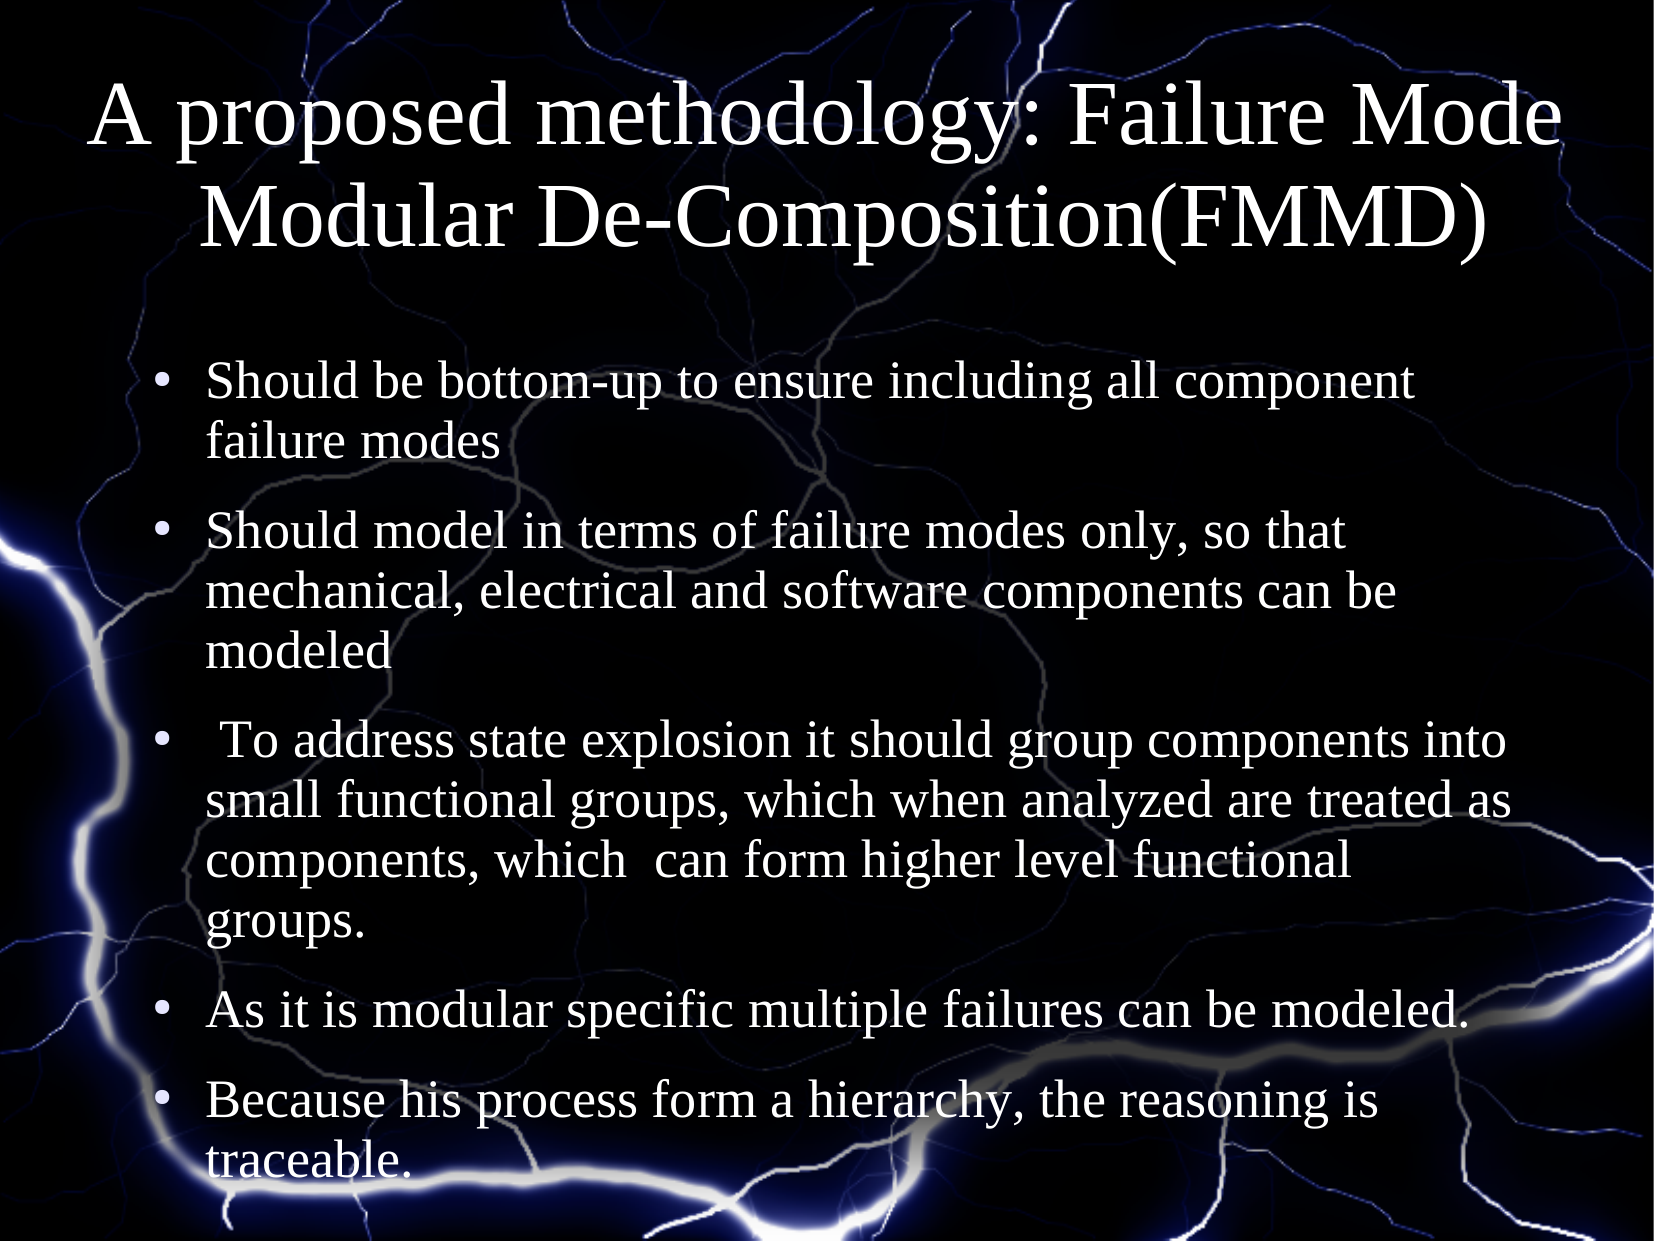

# A proposed methodology: Failure Mode Modular De-Composition(FMMD)
Should be bottom-up to ensure including all component failure modes
Should model in terms of failure modes only, so that mechanical, electrical and software components can be modeled
 To address state explosion it should group components into small functional groups, which when analyzed are treated as components, which can form higher level functional groups.
As it is modular specific multiple failures can be modeled.
Because his process form a hierarchy, the reasoning is traceable.